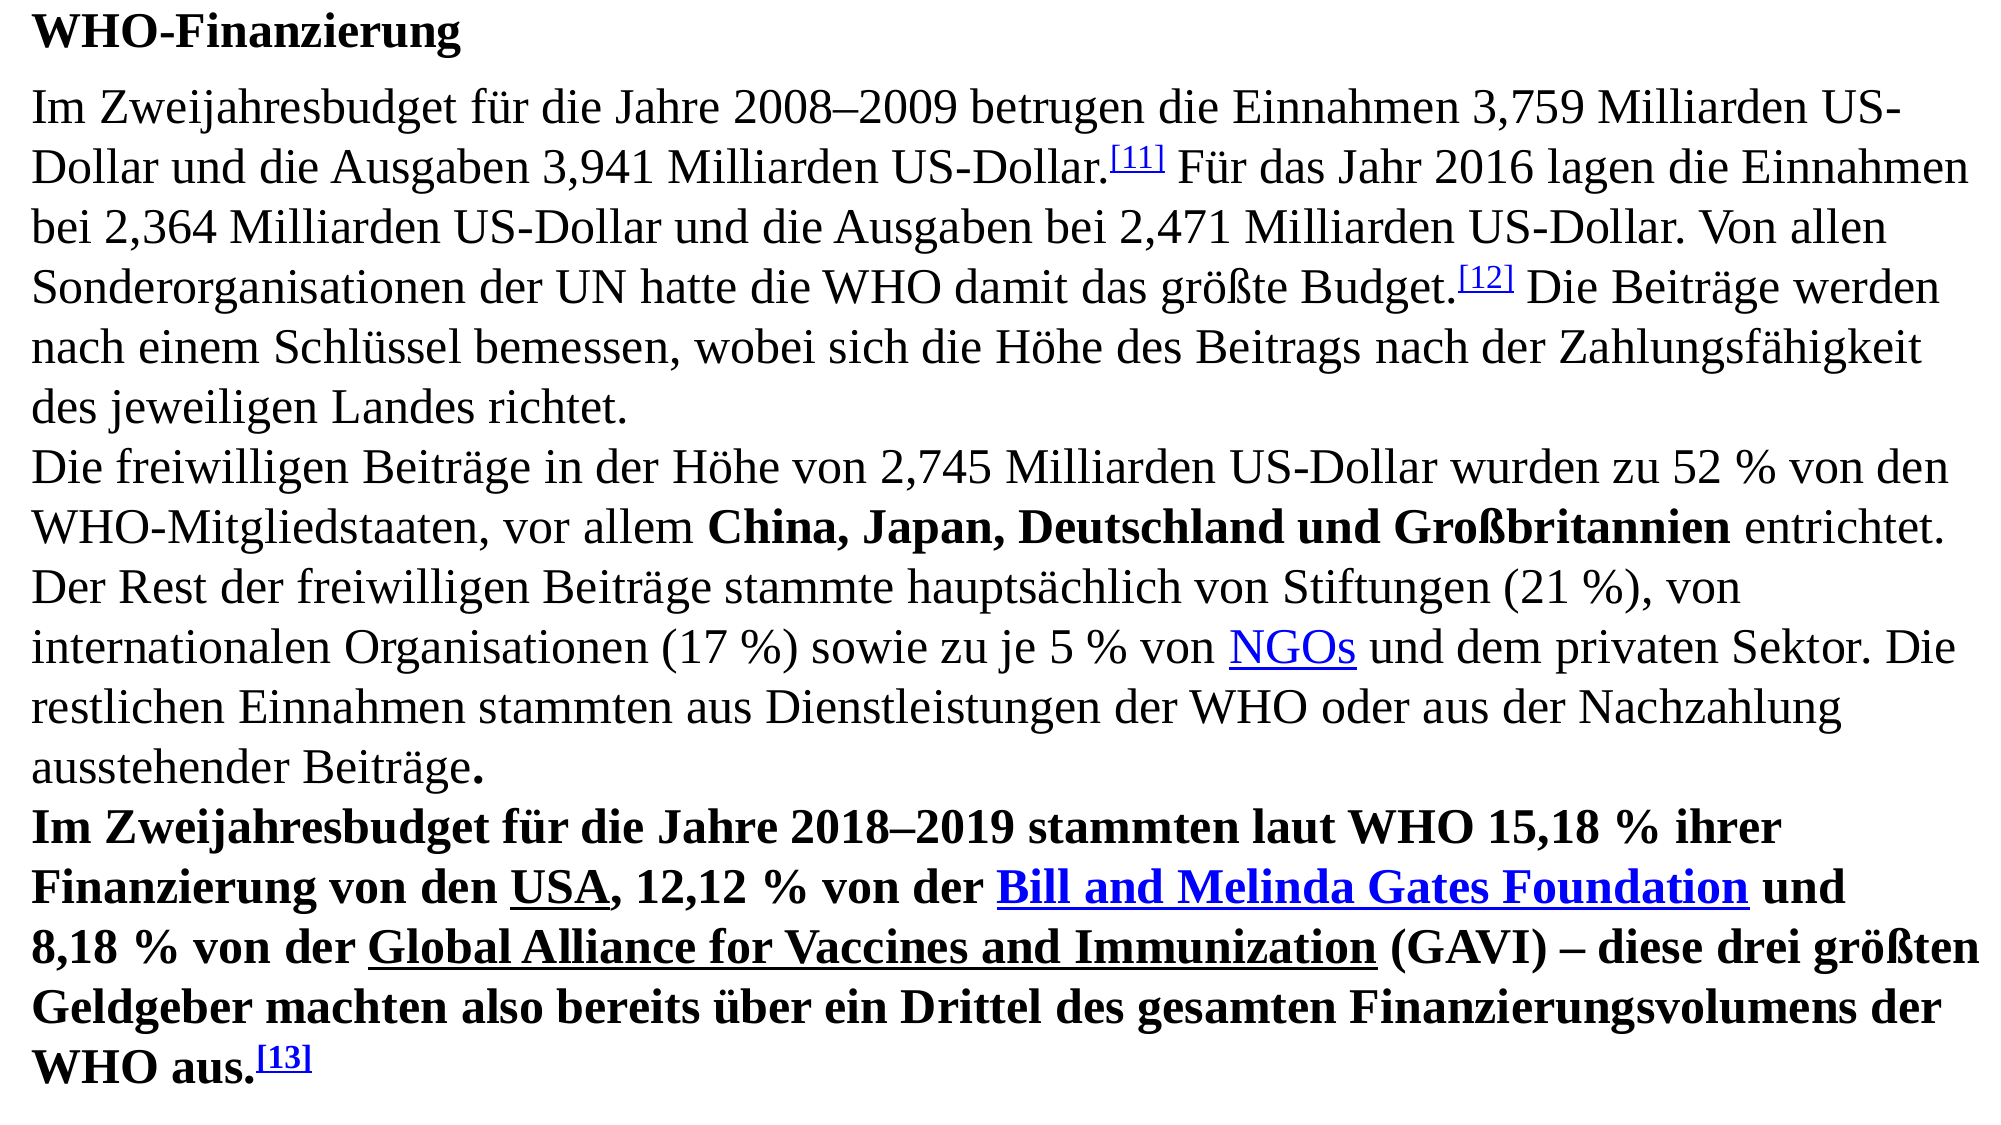

WHO-Finanzierung
Im Zweijahresbudget für die Jahre 2008–2009 betrugen die Einnahmen 3,759 Milliarden US-Dollar und die Ausgaben 3,941 Milliarden US-Dollar.[11] Für das Jahr 2016 lagen die Einnahmen bei 2,364 Milliarden US-Dollar und die Ausgaben bei 2,471 Milliarden US-Dollar. Von allen Sonderorganisationen der UN hatte die WHO damit das größte Budget.[12] Die Beiträge werden nach einem Schlüssel bemessen, wobei sich die Höhe des Beitrags nach der Zahlungsfähigkeit des jeweiligen Landes richtet.
Die freiwilligen Beiträge in der Höhe von 2,745 Milliarden US-Dollar wurden zu 52 % von den WHO-Mitgliedstaaten, vor allem China, Japan, Deutschland und Großbritannien entrichtet. Der Rest der freiwilligen Beiträge stammte hauptsächlich von Stiftungen (21 %), von internationalen Organisationen (17 %) sowie zu je 5 % von NGOs und dem privaten Sektor. Die restlichen Einnahmen stammten aus Dienstleistungen der WHO oder aus der Nachzahlung ausstehender Beiträge.
Im Zweijahresbudget für die Jahre 2018–2019 stammten laut WHO 15,18 % ihrer Finanzierung von den USA, 12,12 % von der Bill and Melinda Gates Foundation und 8,18 % von der Global Alliance for Vaccines and Immunization (GAVI) – diese drei größten Geldgeber machten also bereits über ein Drittel des gesamten Finanzierungsvolumens der WHO aus.[13]